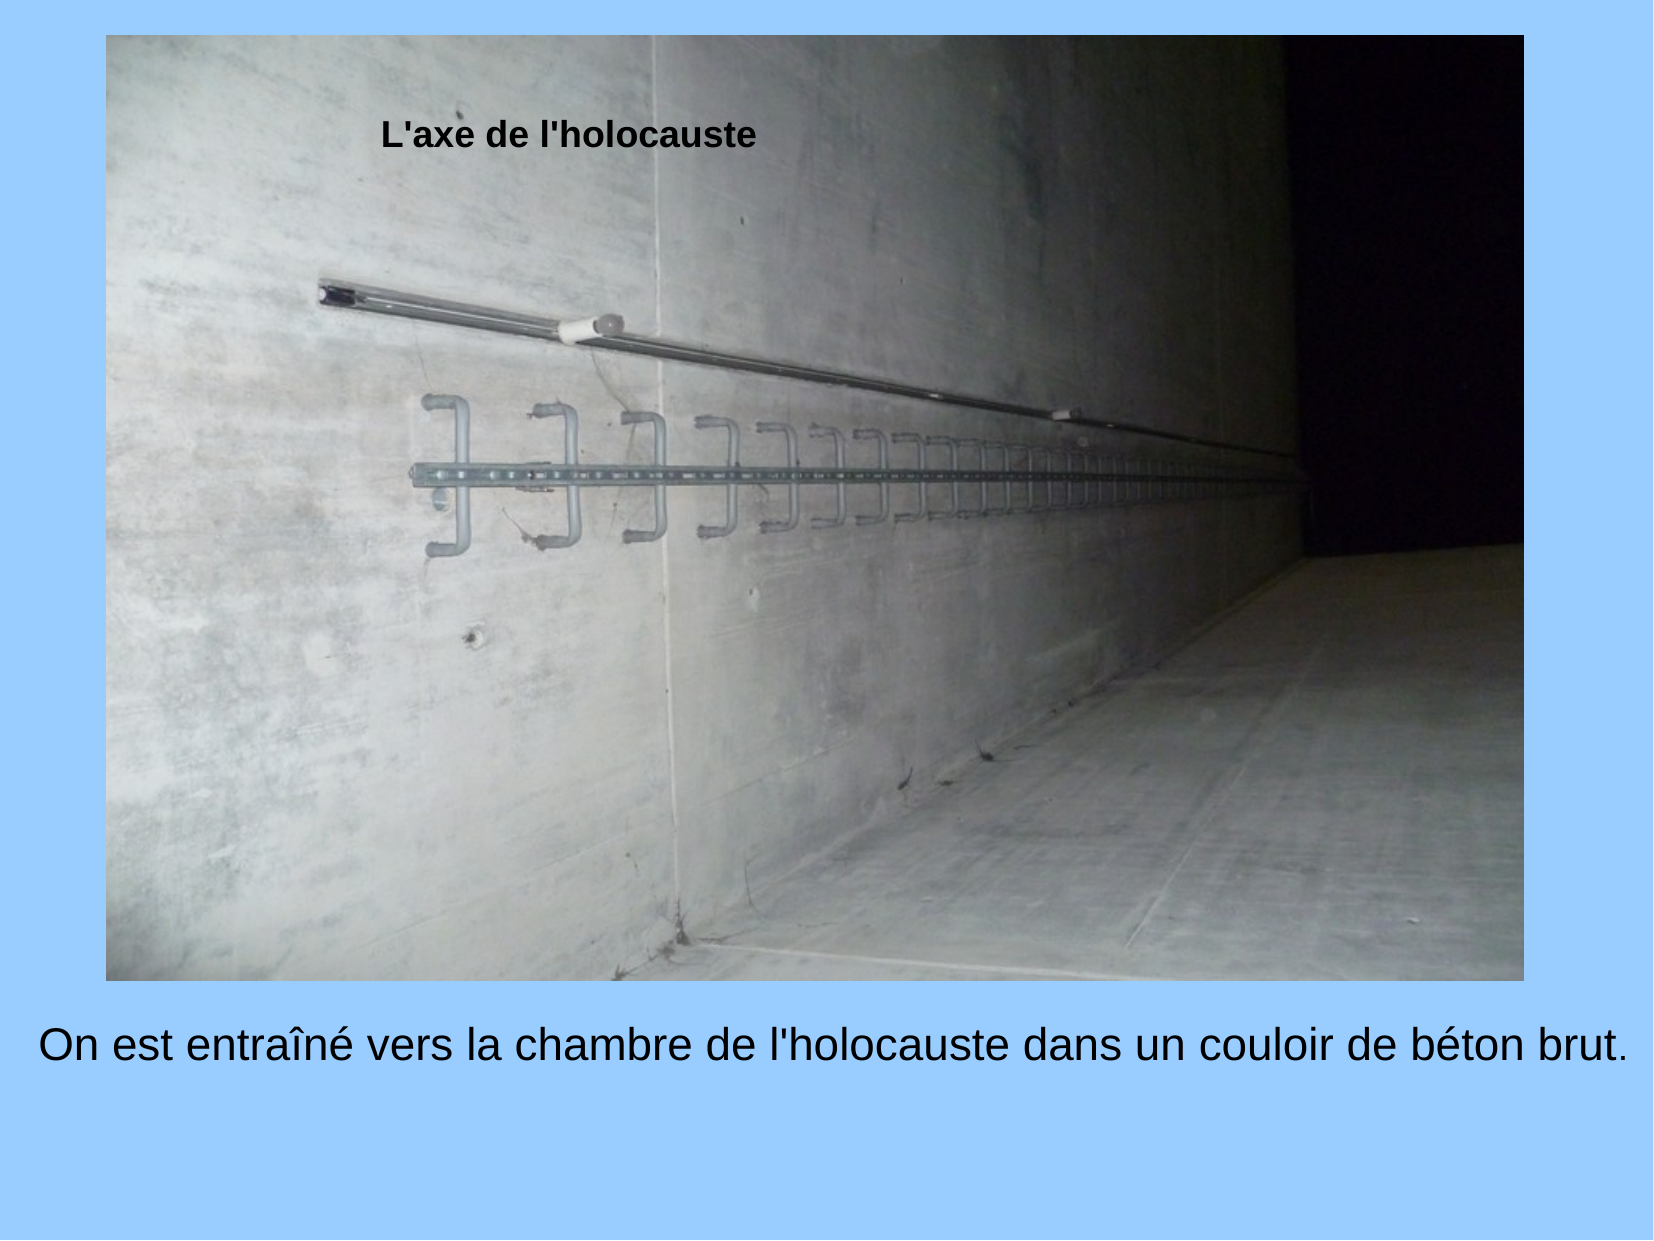

L'axe de l'holocauste
On est entraîné vers la chambre de l'holocauste dans un couloir de béton brut.